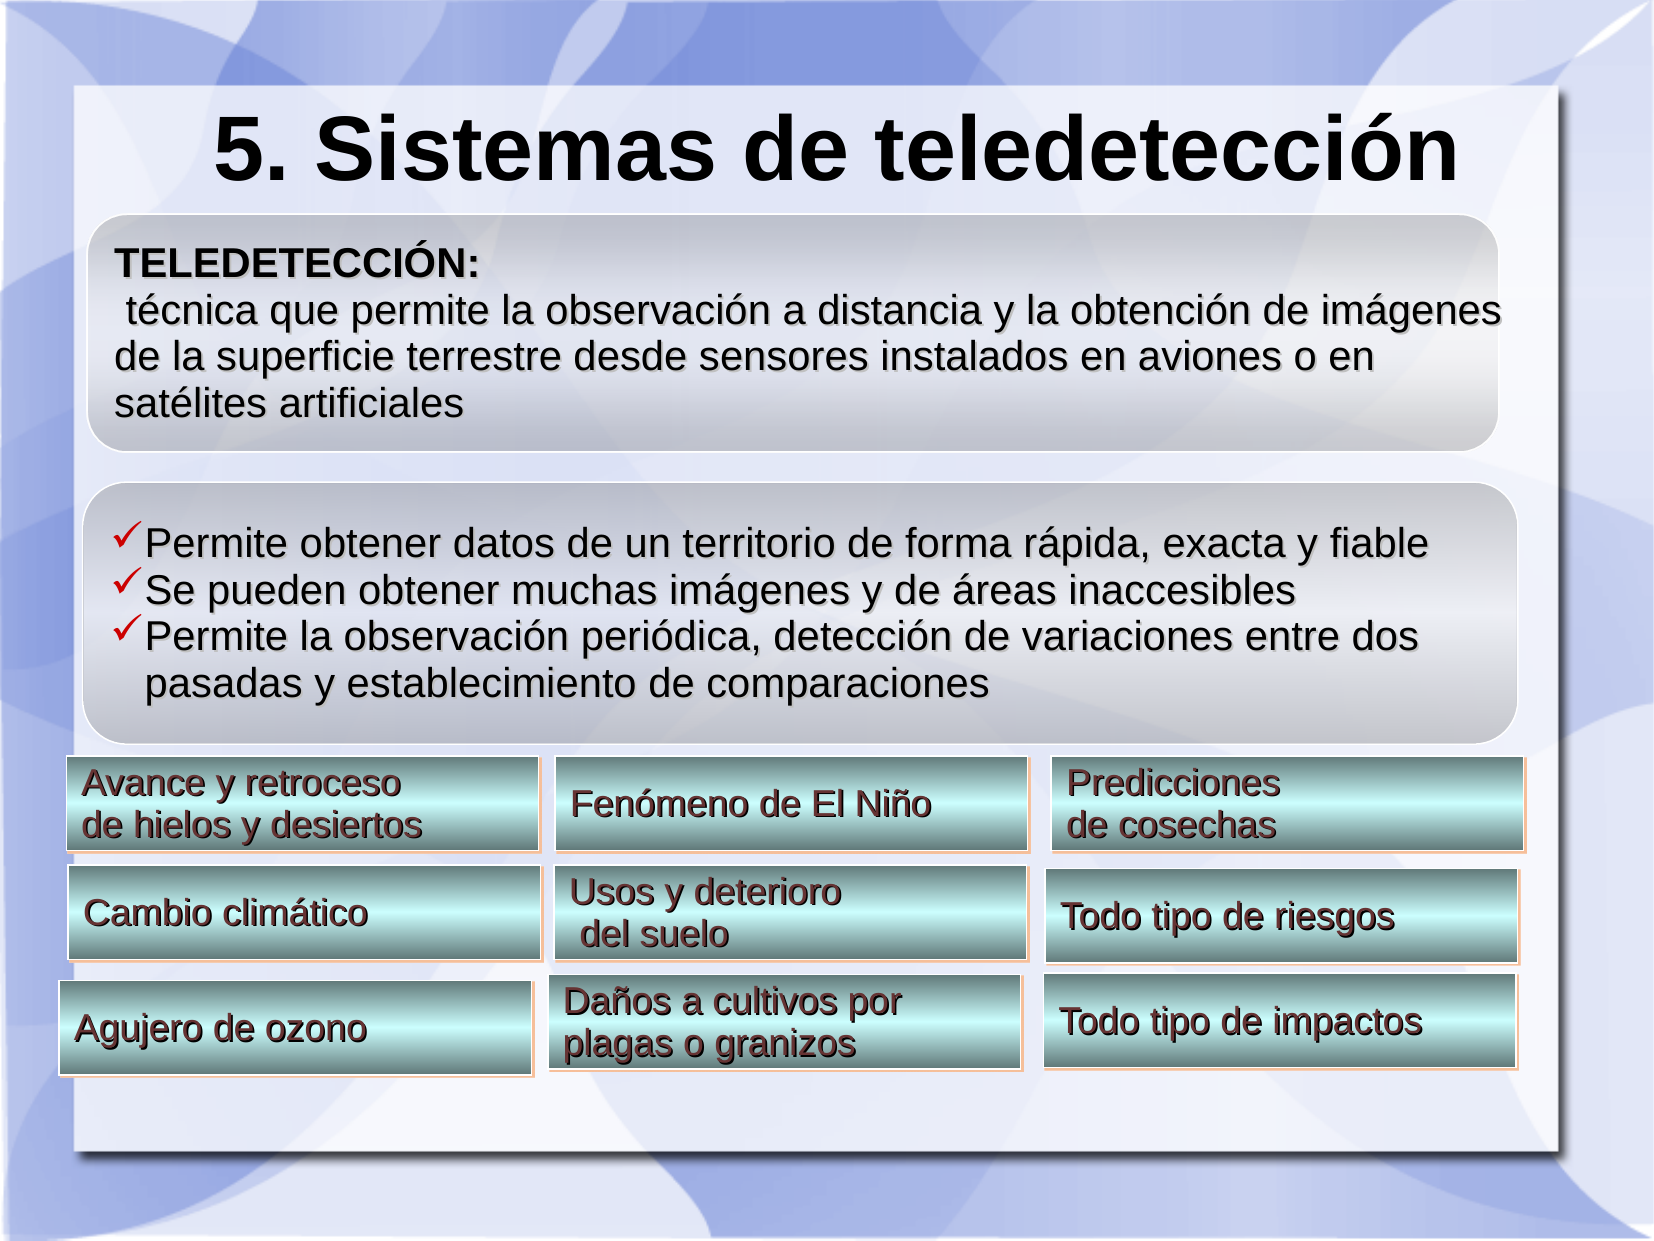

# 5. Sistemas de teledetección
TELEDETECCIÓN:
 técnica que permite la observación a distancia y la obtención de imágenes
de la superficie terrestre desde sensores instalados en aviones o en
satélites artificiales
Permite obtener datos de un territorio de forma rápida, exacta y fiable
Se pueden obtener muchas imágenes y de áreas inaccesibles
Permite la observación periódica, detección de variaciones entre dos
pasadas y establecimiento de comparaciones
Avance y retroceso
de hielos y desiertos
Fenómeno de El Niño
Predicciones
de cosechas
Cambio climático
Usos y deterioro
 del suelo
Todo tipo de riesgos
Todo tipo de impactos
Daños a cultivos por
plagas o granizos
Agujero de ozono